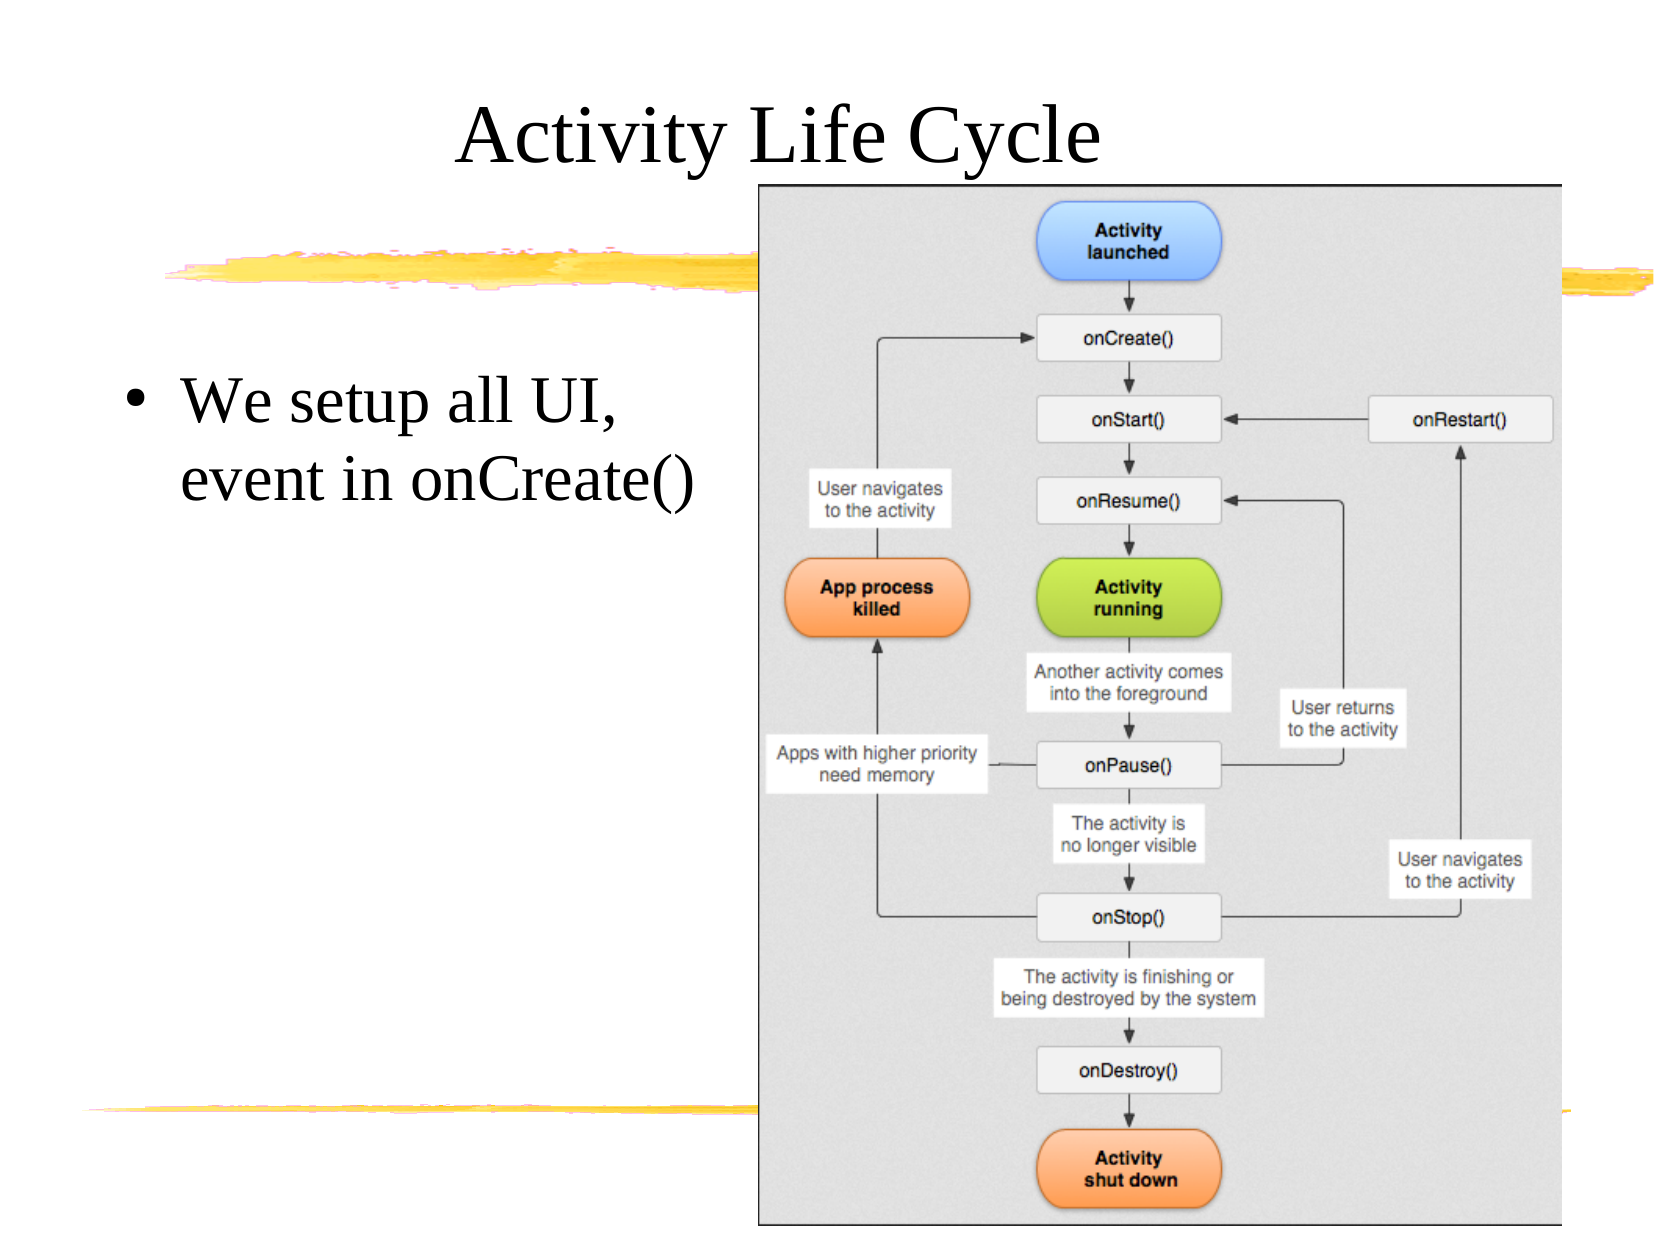

# Activity Life Cycle
We setup all UI, event in onCreate()